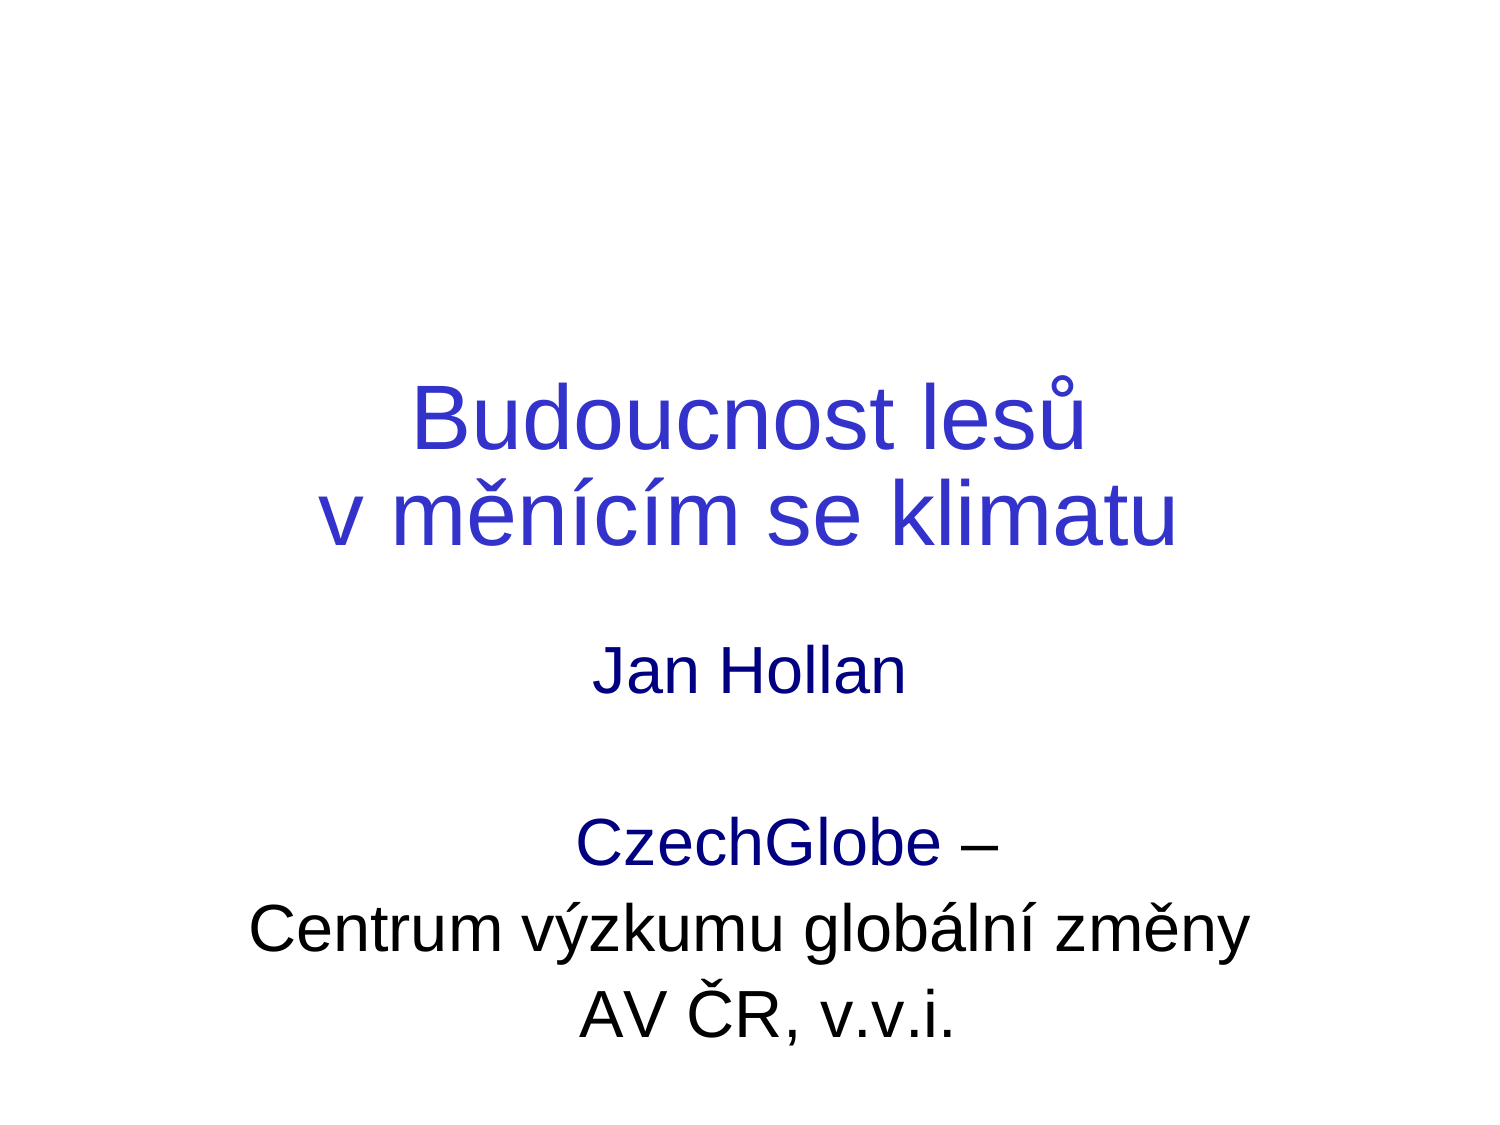

# Budoucnost lesů v měnícím se klimatu
Jan Hollan
 CzechGlobe –
Centrum výzkumu globální změny
 AV ČR, v.v.i.